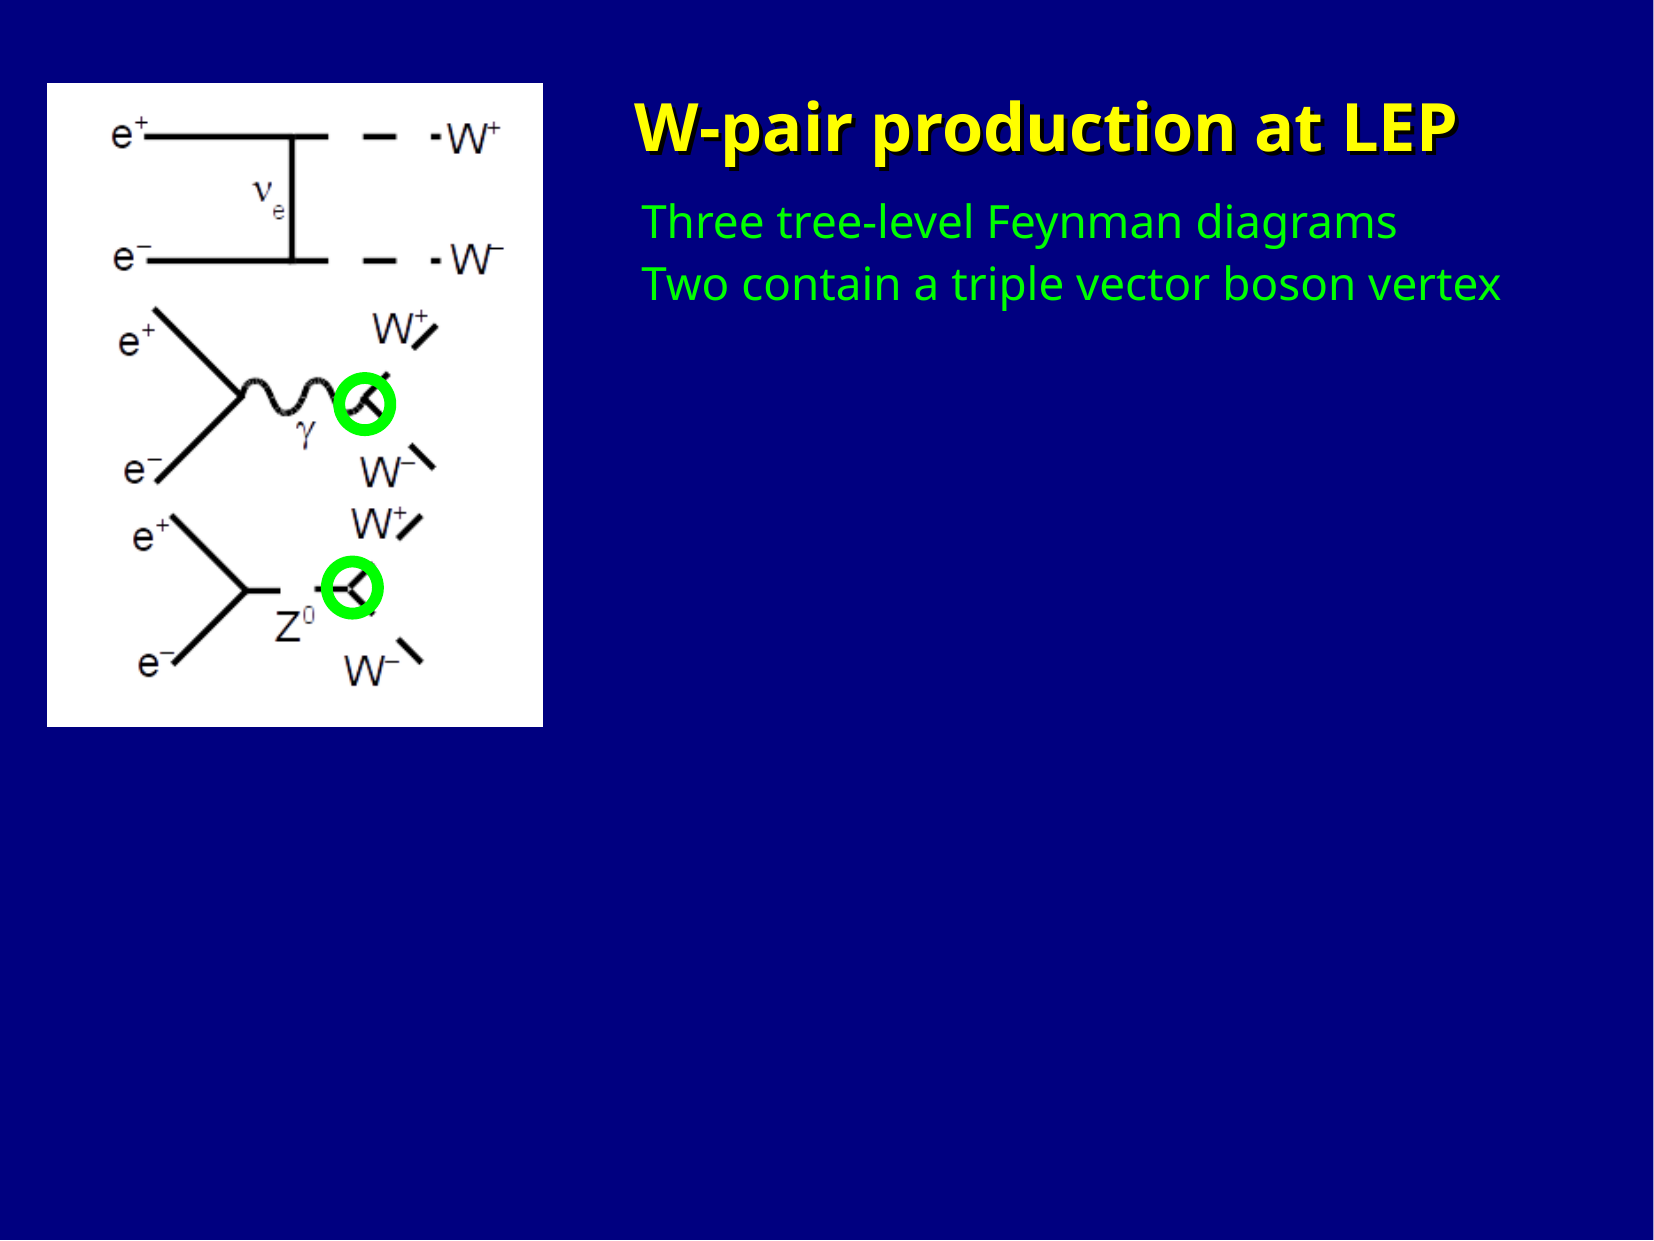

W-pair production at LEP
Three tree-level Feynman diagrams
Two contain a triple vector boson vertex